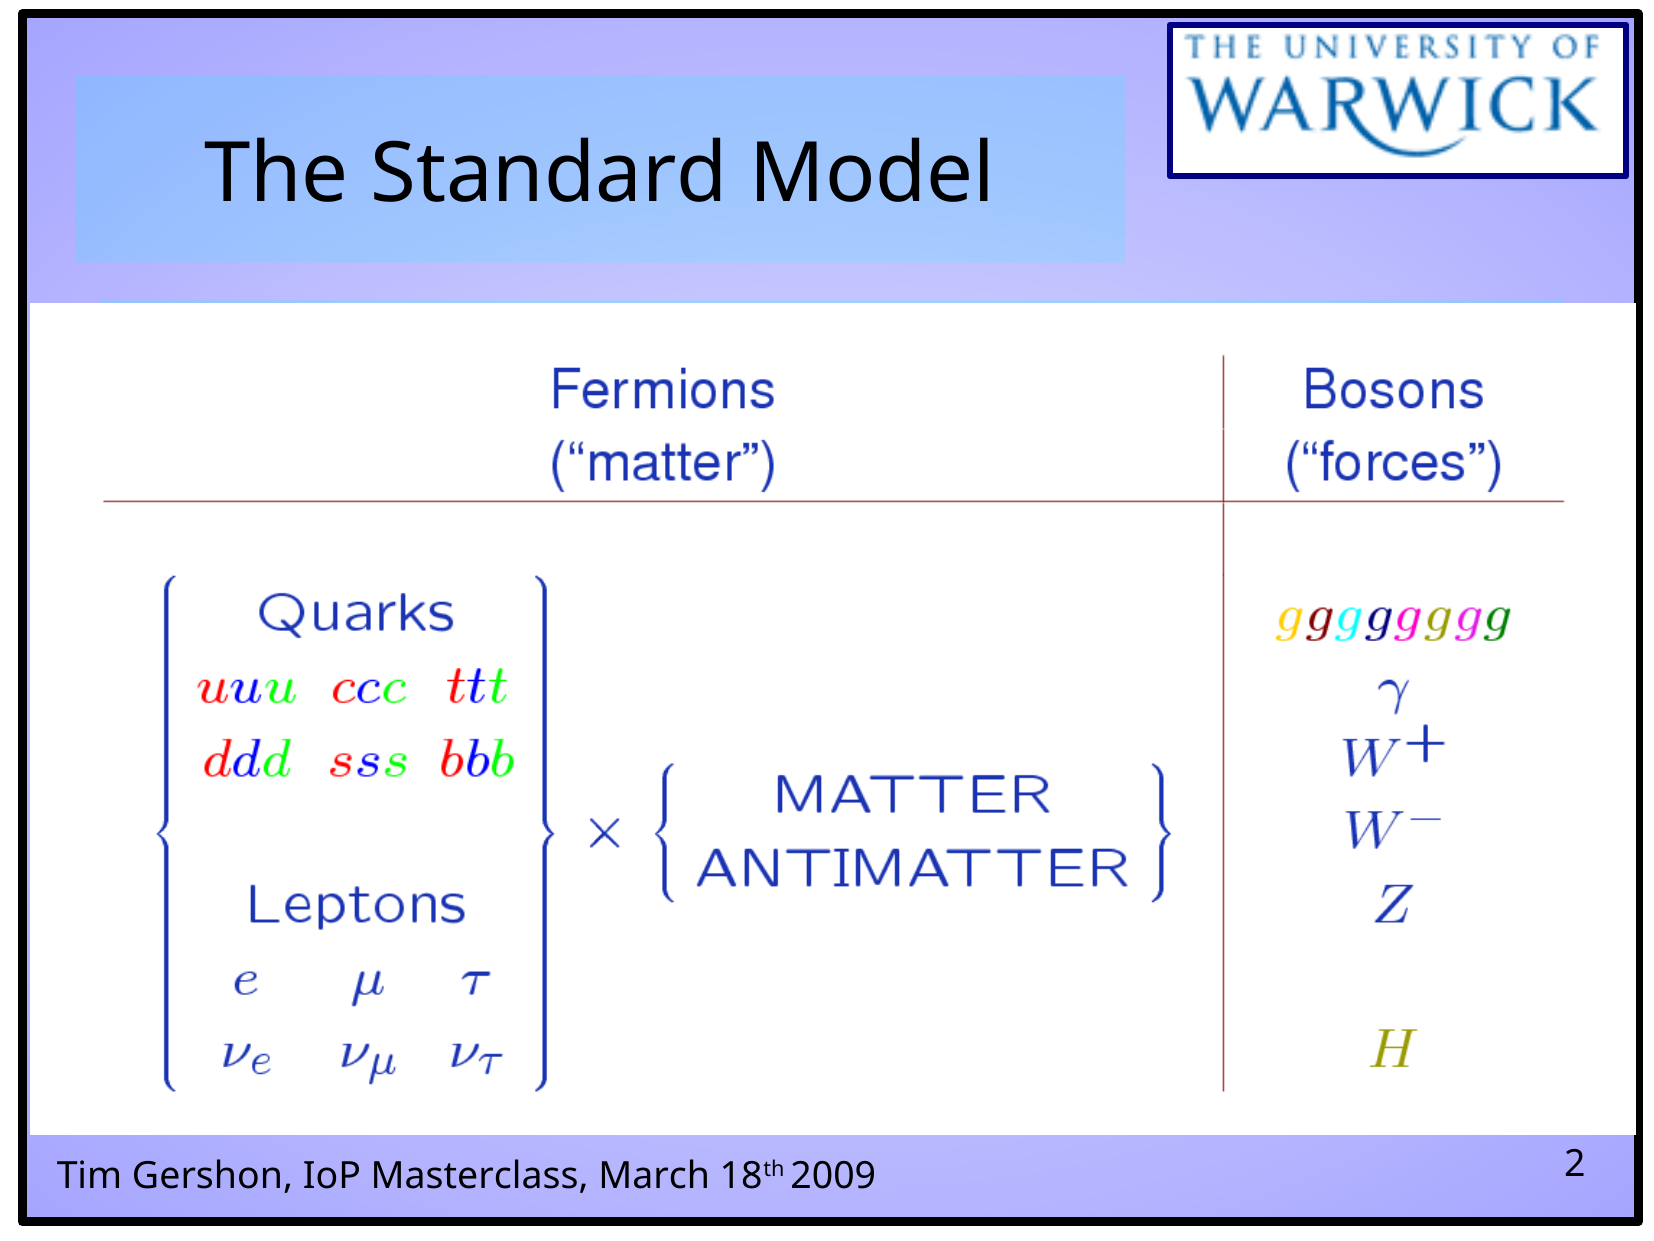

The Standard Model
Tim Gershon, IoP Masterclass, March 18th 2009